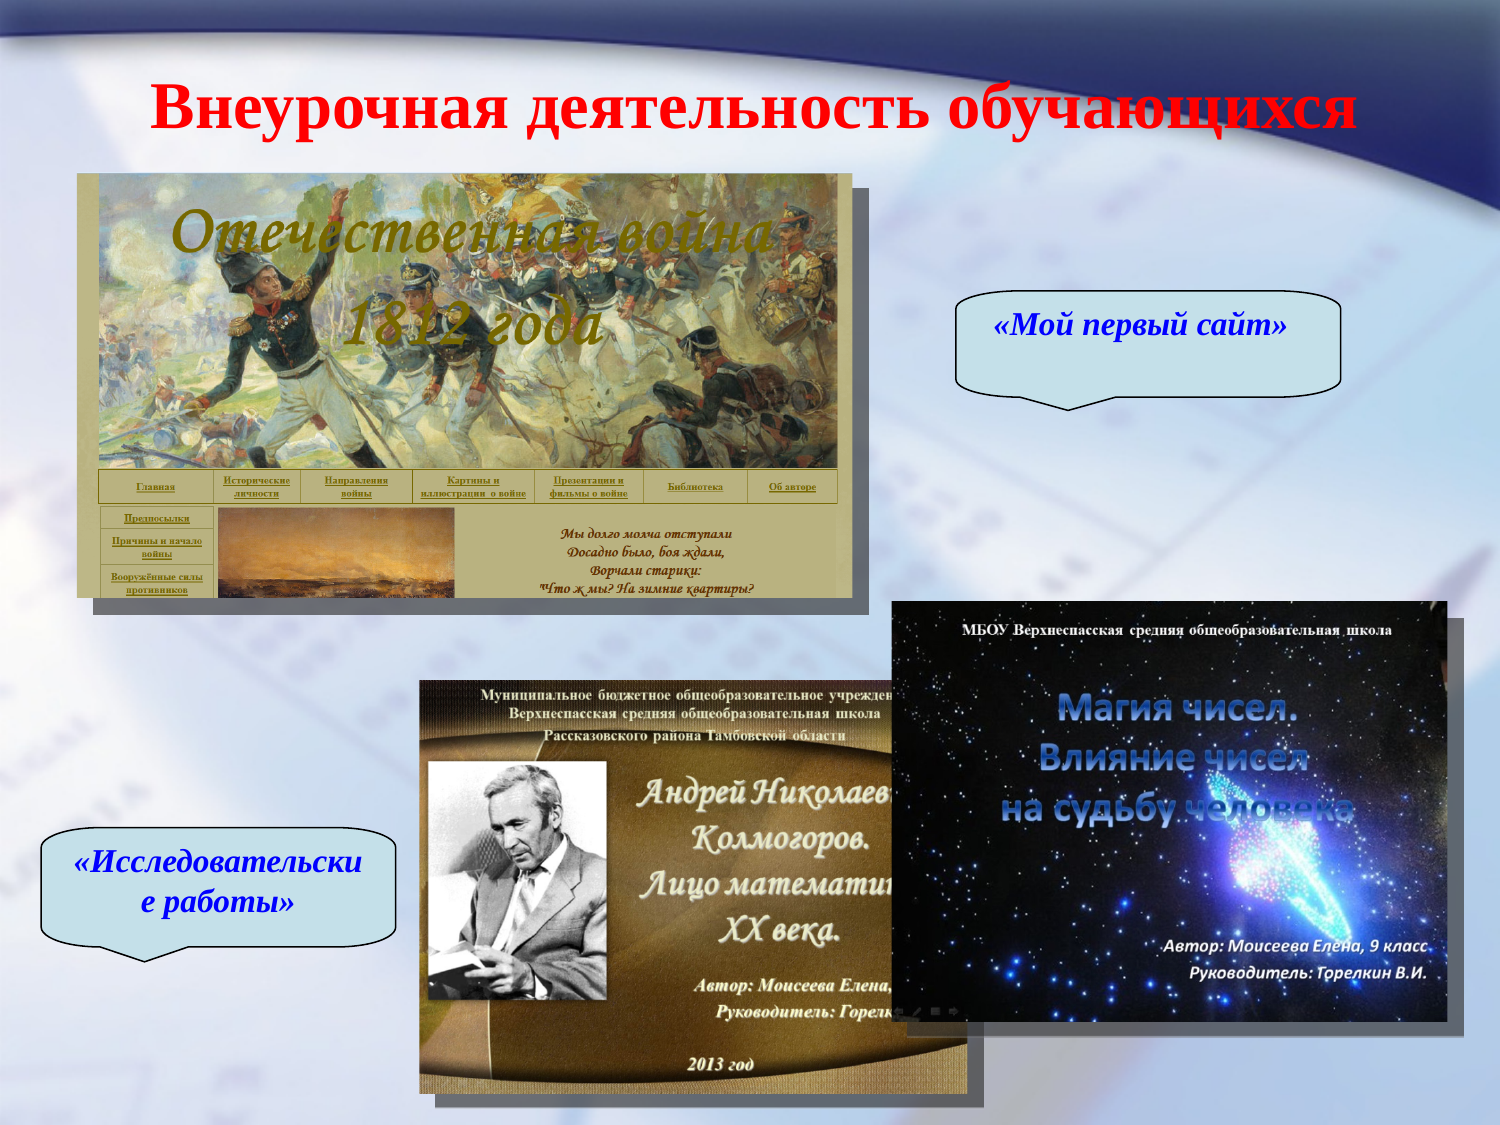

Внеурочная деятельность обучающихся
 «Мой первый сайт»
«Исследовательские работы»